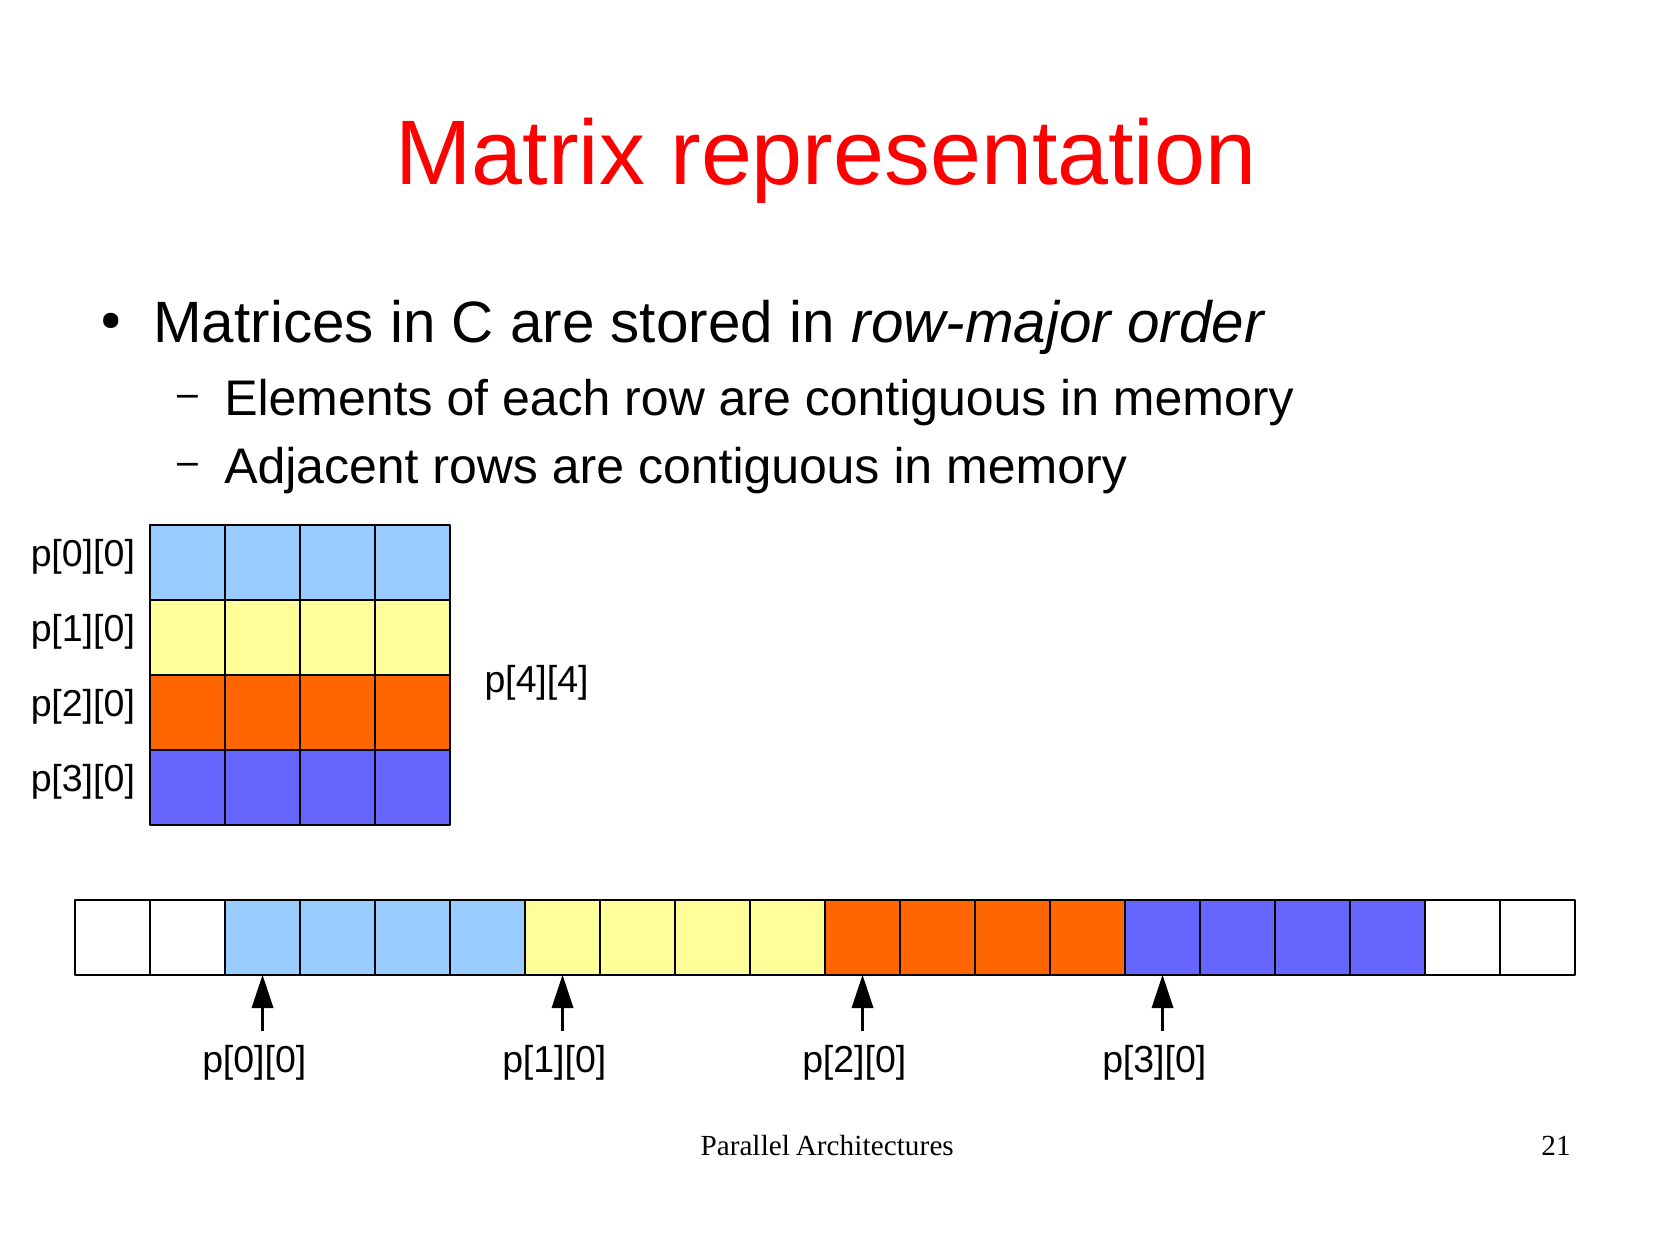

# Matrix representation
Matrices in C are stored in row-major order
Elements of each row are contiguous in memory
Adjacent rows are contiguous in memory
p[0][0]
p[1][0]
p[4][4]
p[2][0]
p[3][0]
p[0][0]
p[1][0]
p[2][0]
p[3][0]
Parallel Architectures
21